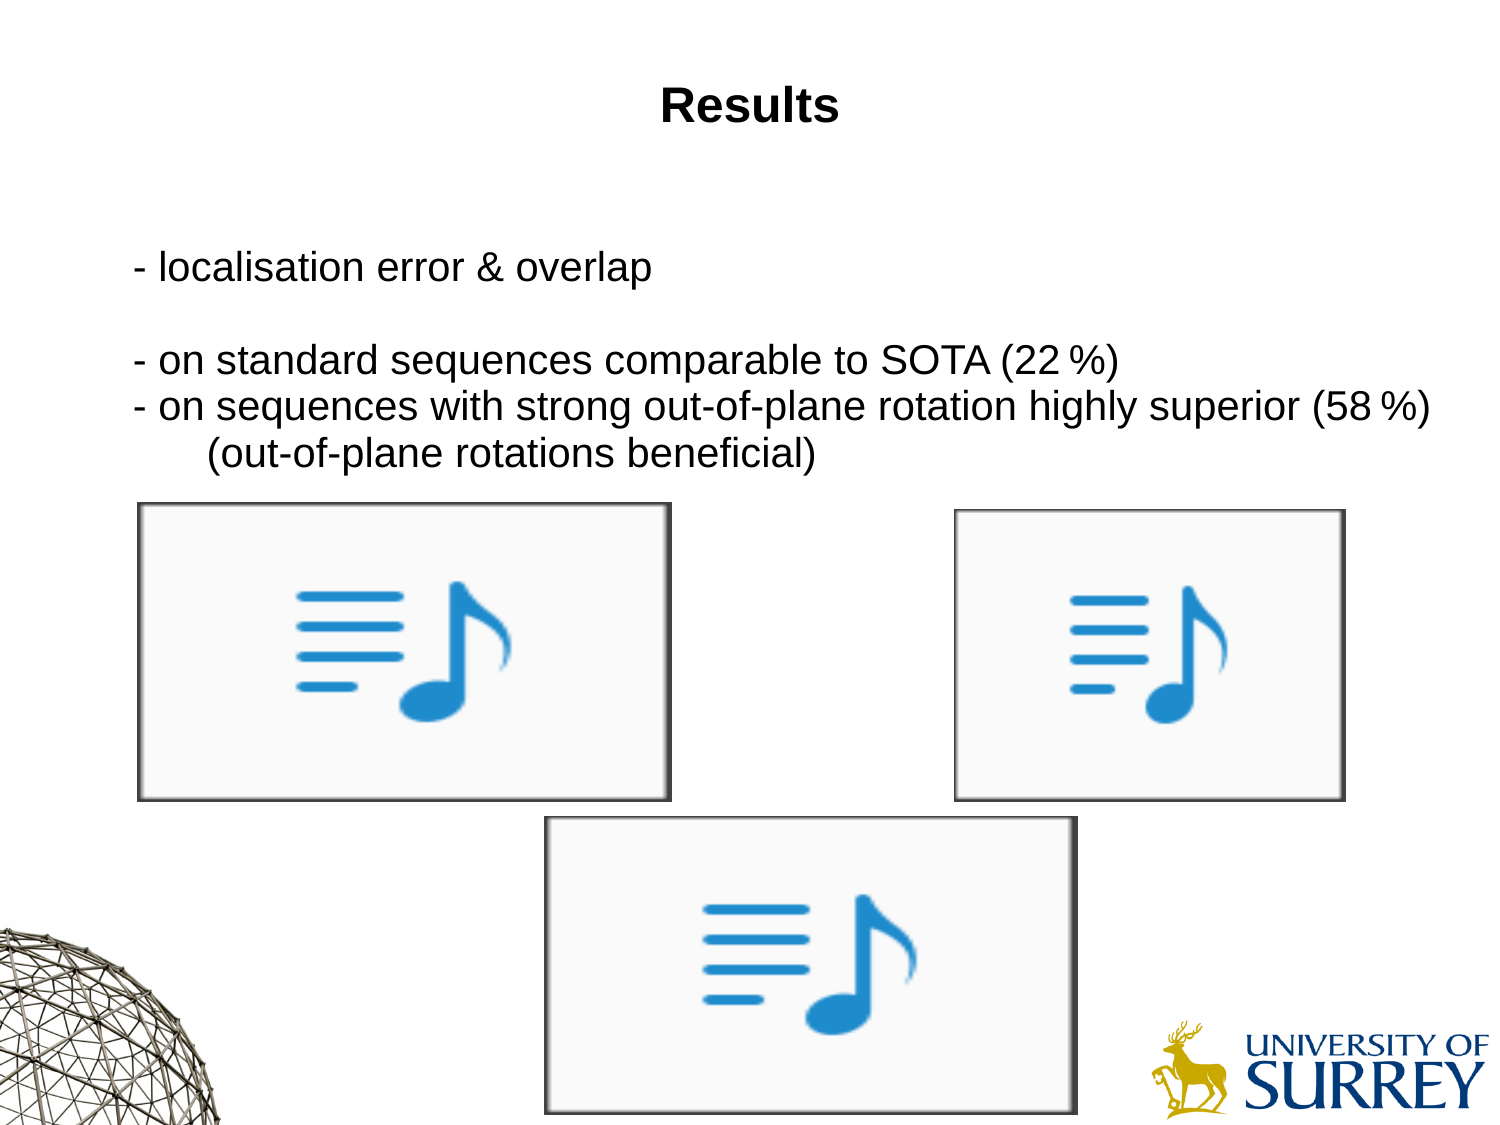

# Results
- localisation error & overlap
- on standard sequences comparable to SOTA (22 %)
- on sequences with strong out-of-plane rotation highly superior (58 %)
	(out-of-plane rotations beneficial)